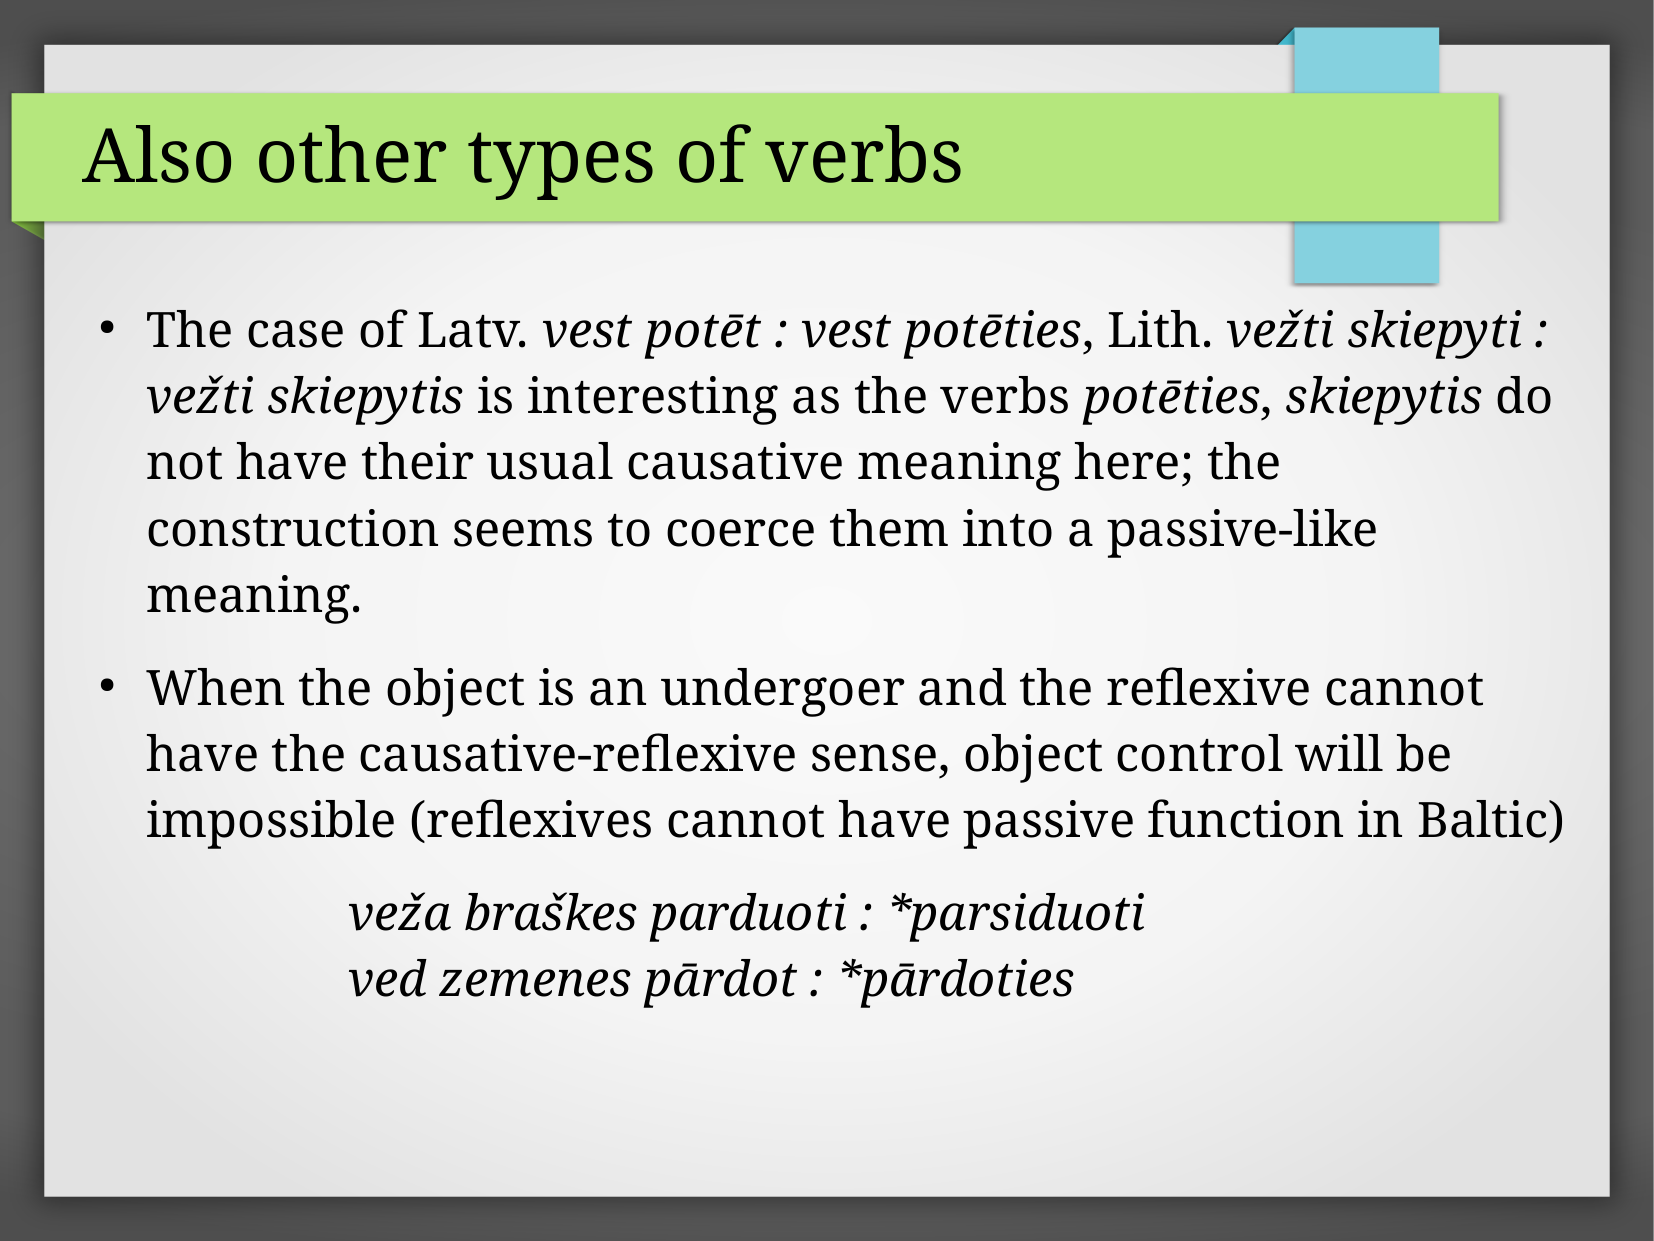

# Also other types of verbs
The case of Latv. vest potēt : vest potēties, Lith. vežti skiepyti : vežti skiepytis is interesting as the verbs potēties, skiepytis do not have their usual causative meaning here; the construction seems to coerce them into a passive-like meaning.
When the object is an undergoer and the reflexive cannot have the causative-reflexive sense, object control will be impossible (reflexives cannot have passive function in Baltic)
 			 	veža braškes parduoti : *parsiduoti
 			 	ved zemenes pārdot : *pārdoties